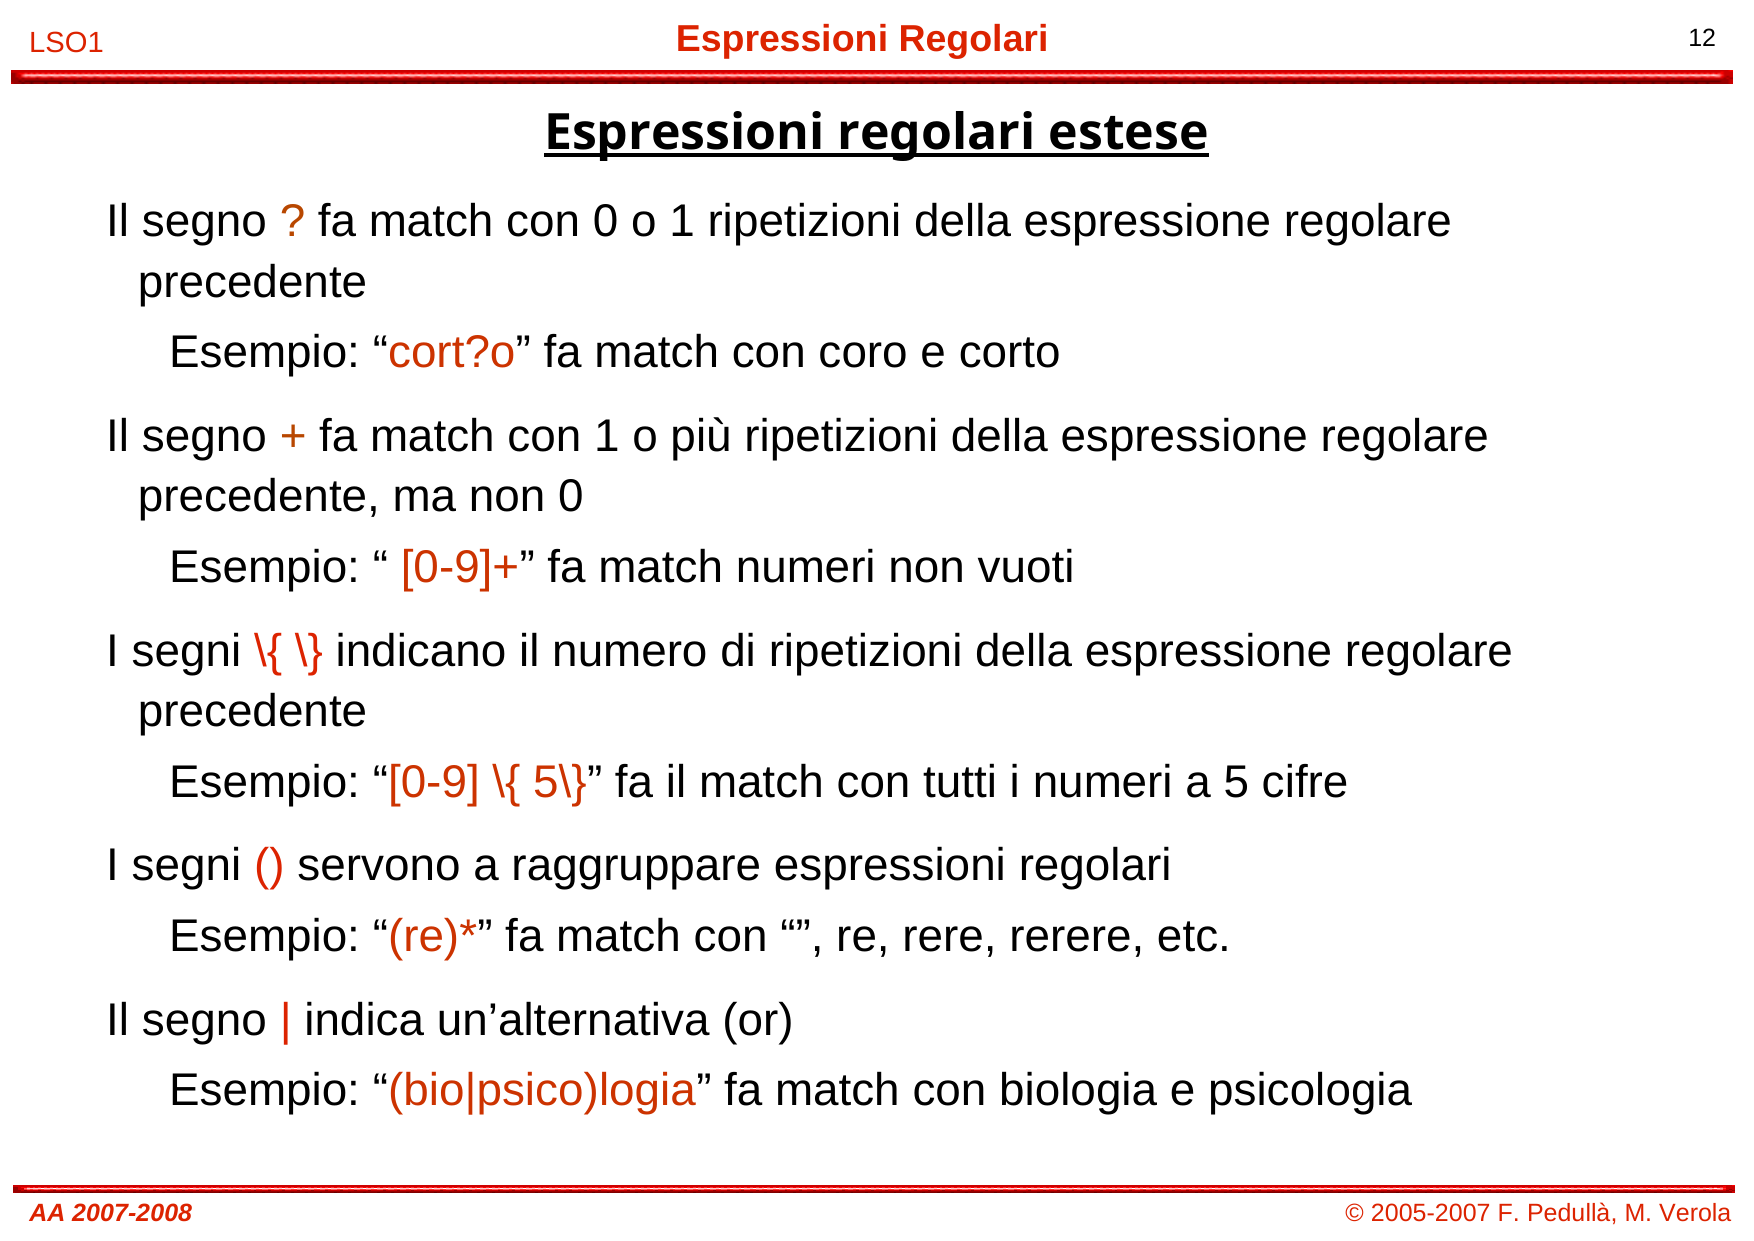

# Espressioni regolari estese
Il segno ? fa match con 0 o 1 ripetizioni della espressione regolare precedente
Esempio: “cort?o” fa match con coro e corto
Il segno + fa match con 1 o più ripetizioni della espressione regolare precedente, ma non 0
Esempio: “ [0-9]+” fa match numeri non vuoti
I segni \{ \} indicano il numero di ripetizioni della espressione regolare precedente
Esempio: “[0-9] \{ 5\}” fa il match con tutti i numeri a 5 cifre
I segni () servono a raggruppare espressioni regolari
Esempio: “(re)*” fa match con “”, re, rere, rerere, etc.
Il segno | indica un’alternativa (or)
Esempio: “(bio|psico)logia” fa match con biologia e psicologia